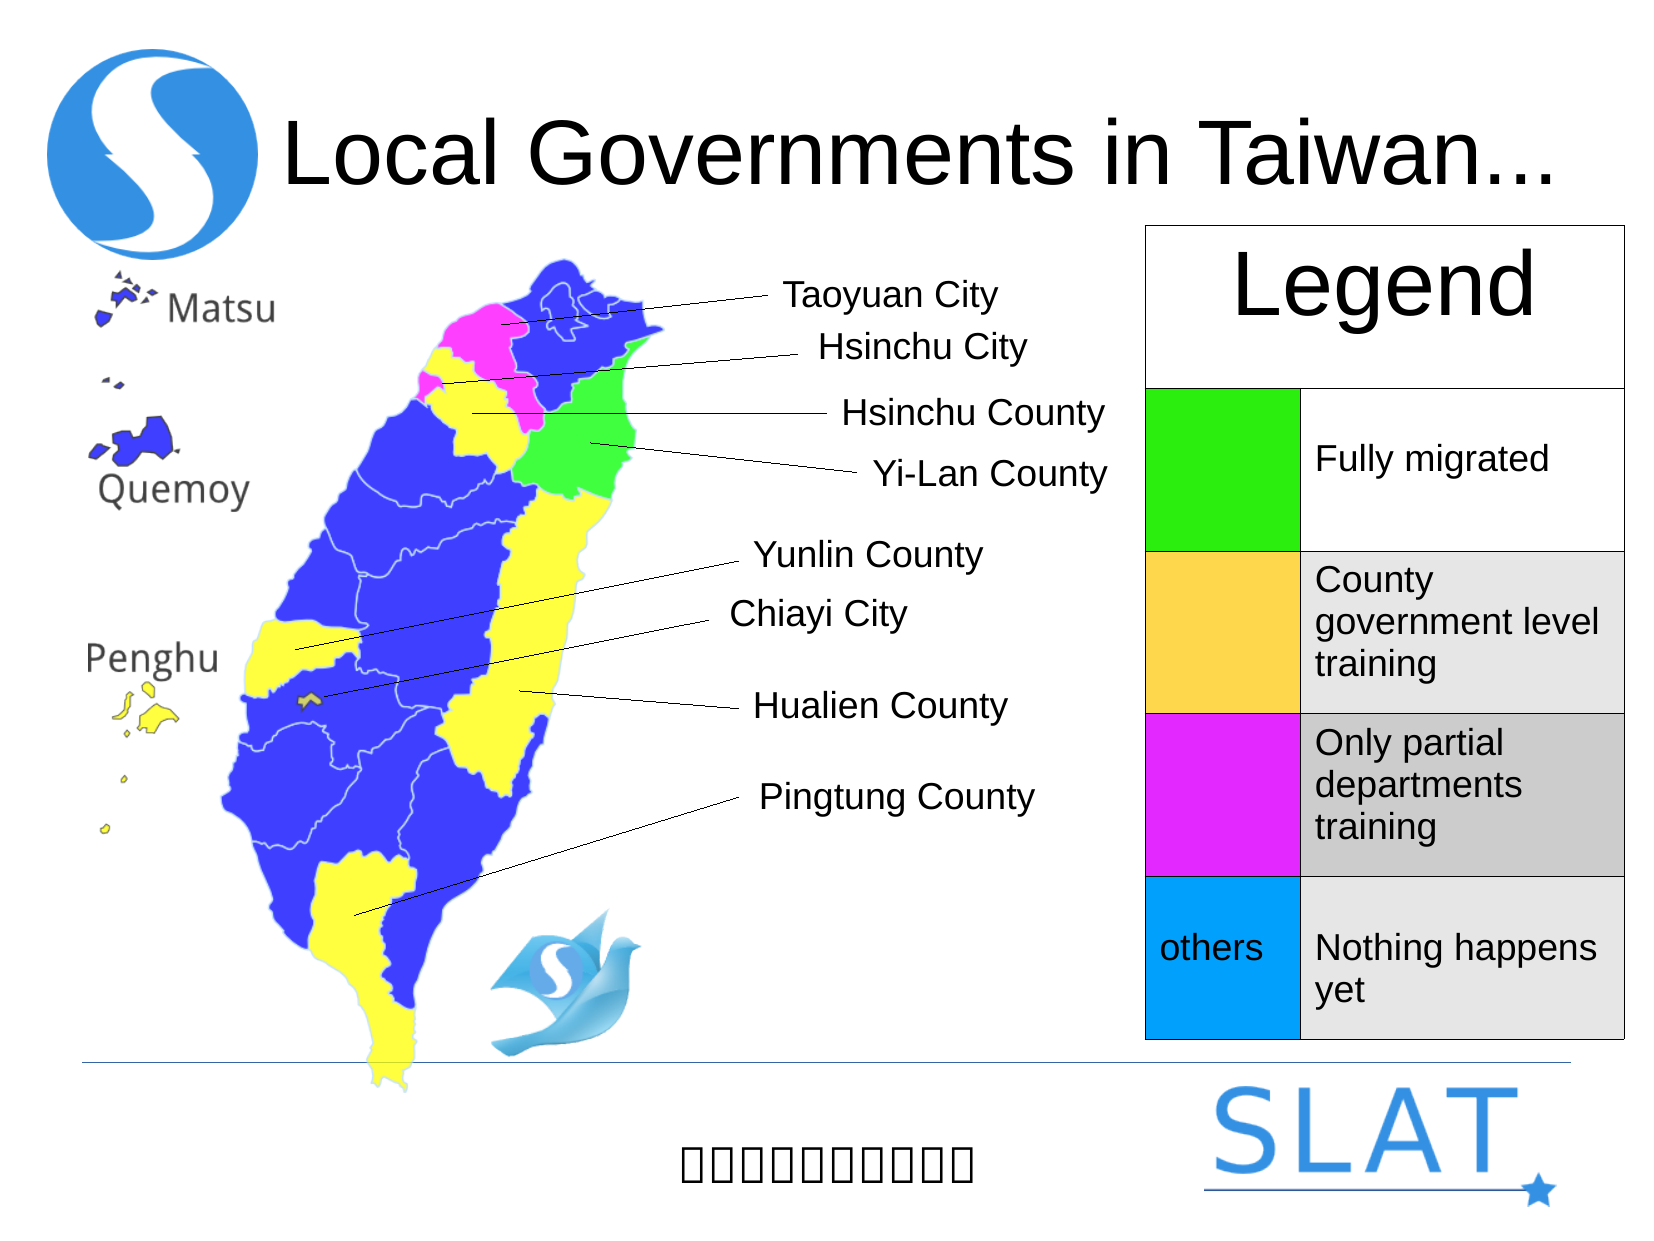

# Local Governments in Taiwan...
| Legend | |
| --- | --- |
| | Fully migrated |
| | County government level training |
| | Only partial departments training |
| others | Nothing happens yet |
Taoyuan City
Hsinchu City
Hsinchu County
Yi-Lan County
Yunlin County
Chiayi City
Hualien County
Pingtung County
LibreOffice Brno 2016 Conference Presentation